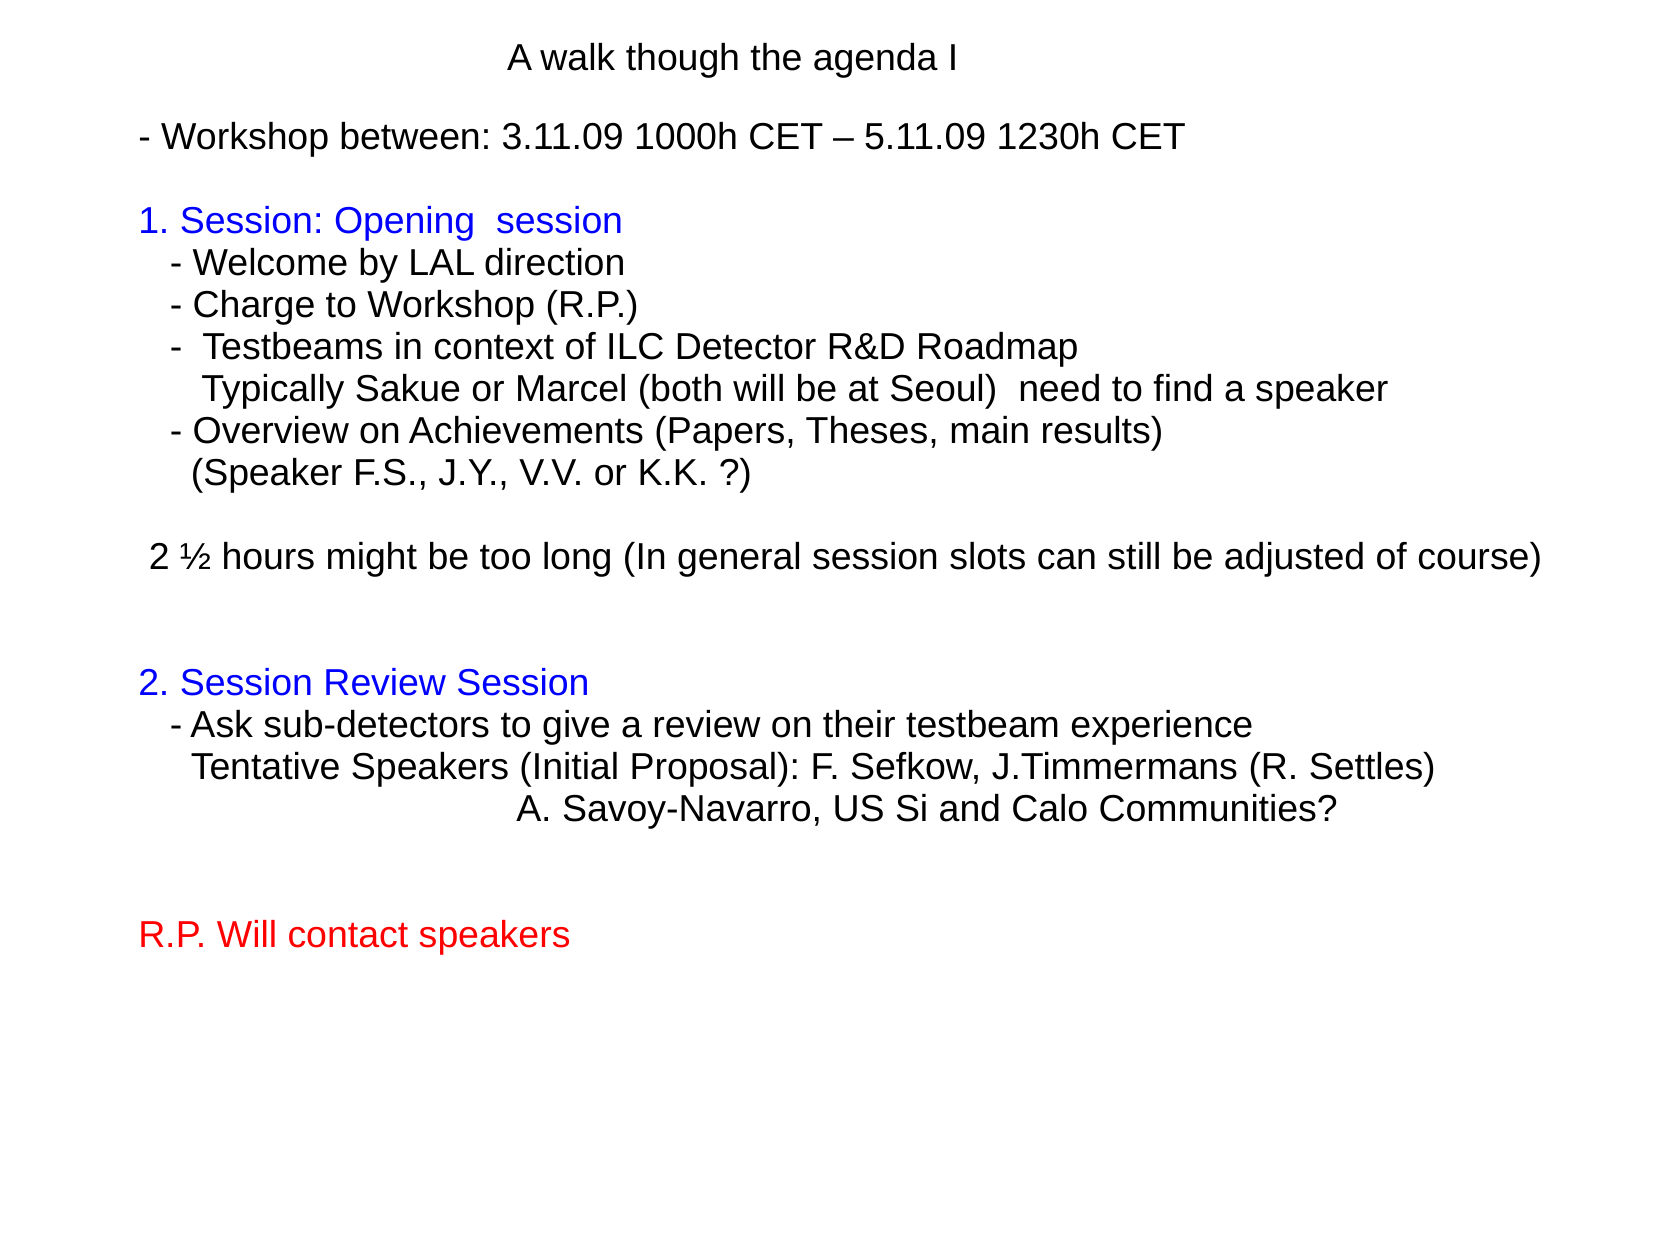

A walk though the agenda I
- Workshop between: 3.11.09 1000h CET – 5.11.09 1230h CET
1. Session: Opening session
 - Welcome by LAL direction
 - Charge to Workshop (R.P.)
 - Testbeams in context of ILC Detector R&D Roadmap
 Typically Sakue or Marcel (both will be at Seoul) need to find a speaker
 - Overview on Achievements (Papers, Theses, main results)
 (Speaker F.S., J.Y., V.V. or K.K. ?)
 2 ½ hours might be too long (In general session slots can still be adjusted of course)
2. Session Review Session
 - Ask sub-detectors to give a review on their testbeam experience
 Tentative Speakers (Initial Proposal): F. Sefkow, J.Timmermans (R. Settles)
 A. Savoy-Navarro, US Si and Calo Communities?
R.P. Will contact speakers